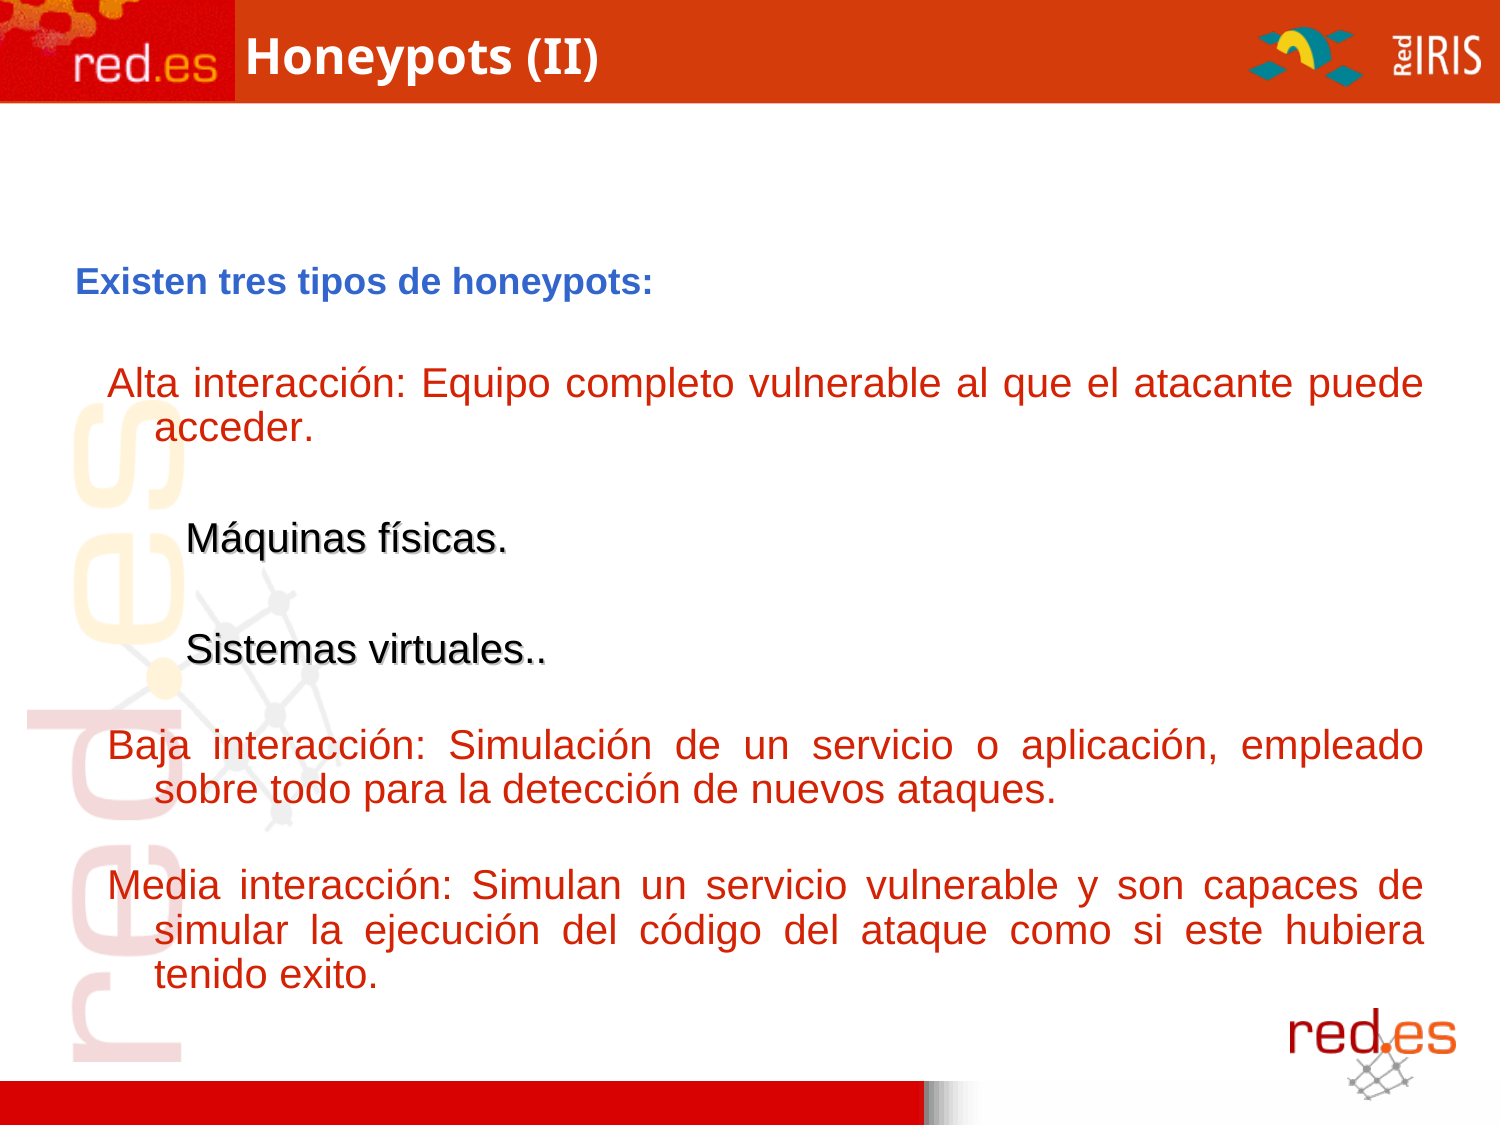

# Honeypots (II)
Existen tres tipos de honeypots:
Alta interacción: Equipo completo vulnerable al que el atacante puede acceder.
Máquinas físicas.
Sistemas virtuales..
Baja interacción: Simulación de un servicio o aplicación, empleado sobre todo para la detección de nuevos ataques.
Media interacción: Simulan un servicio vulnerable y son capaces de simular la ejecución del código del ataque como si este hubiera tenido exito.